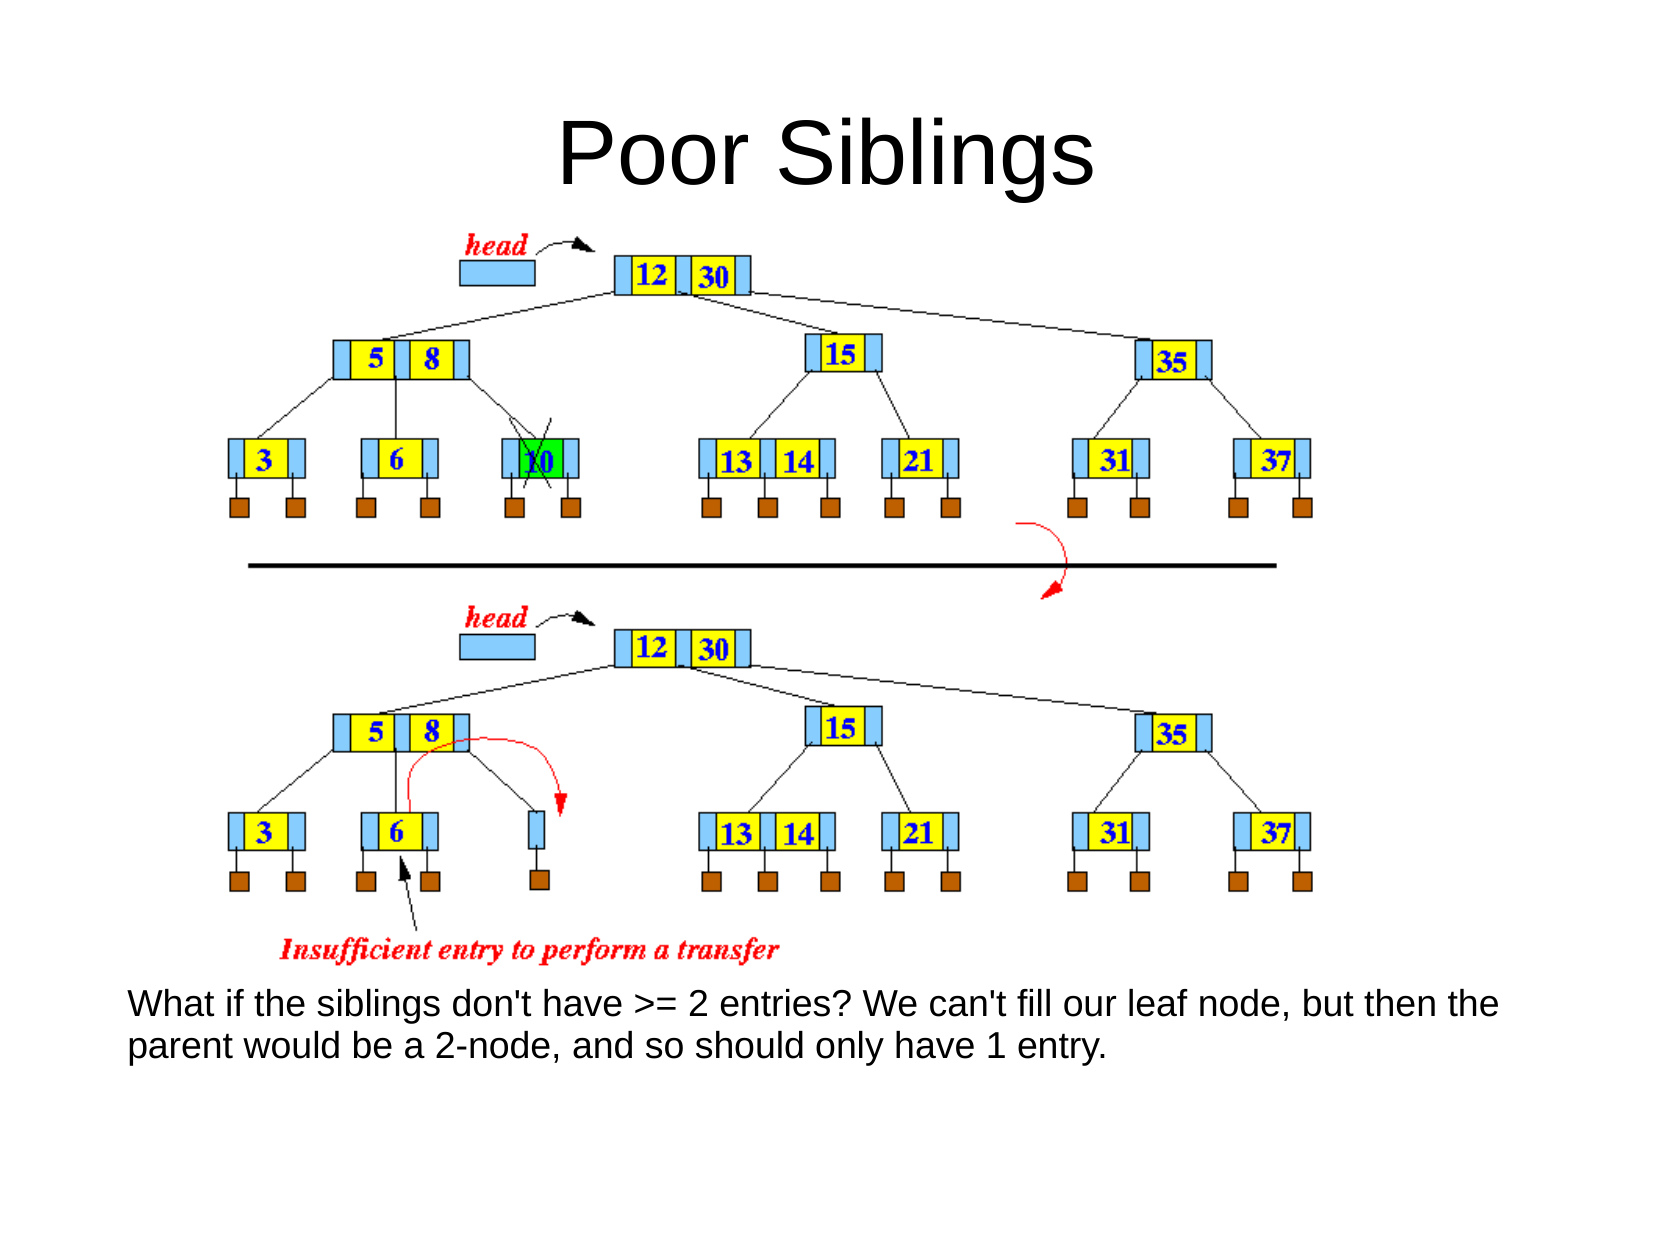

# Poor Siblings
What if the siblings don't have >= 2 entries? We can't fill our leaf node, but then the parent would be a 2-node, and so should only have 1 entry.